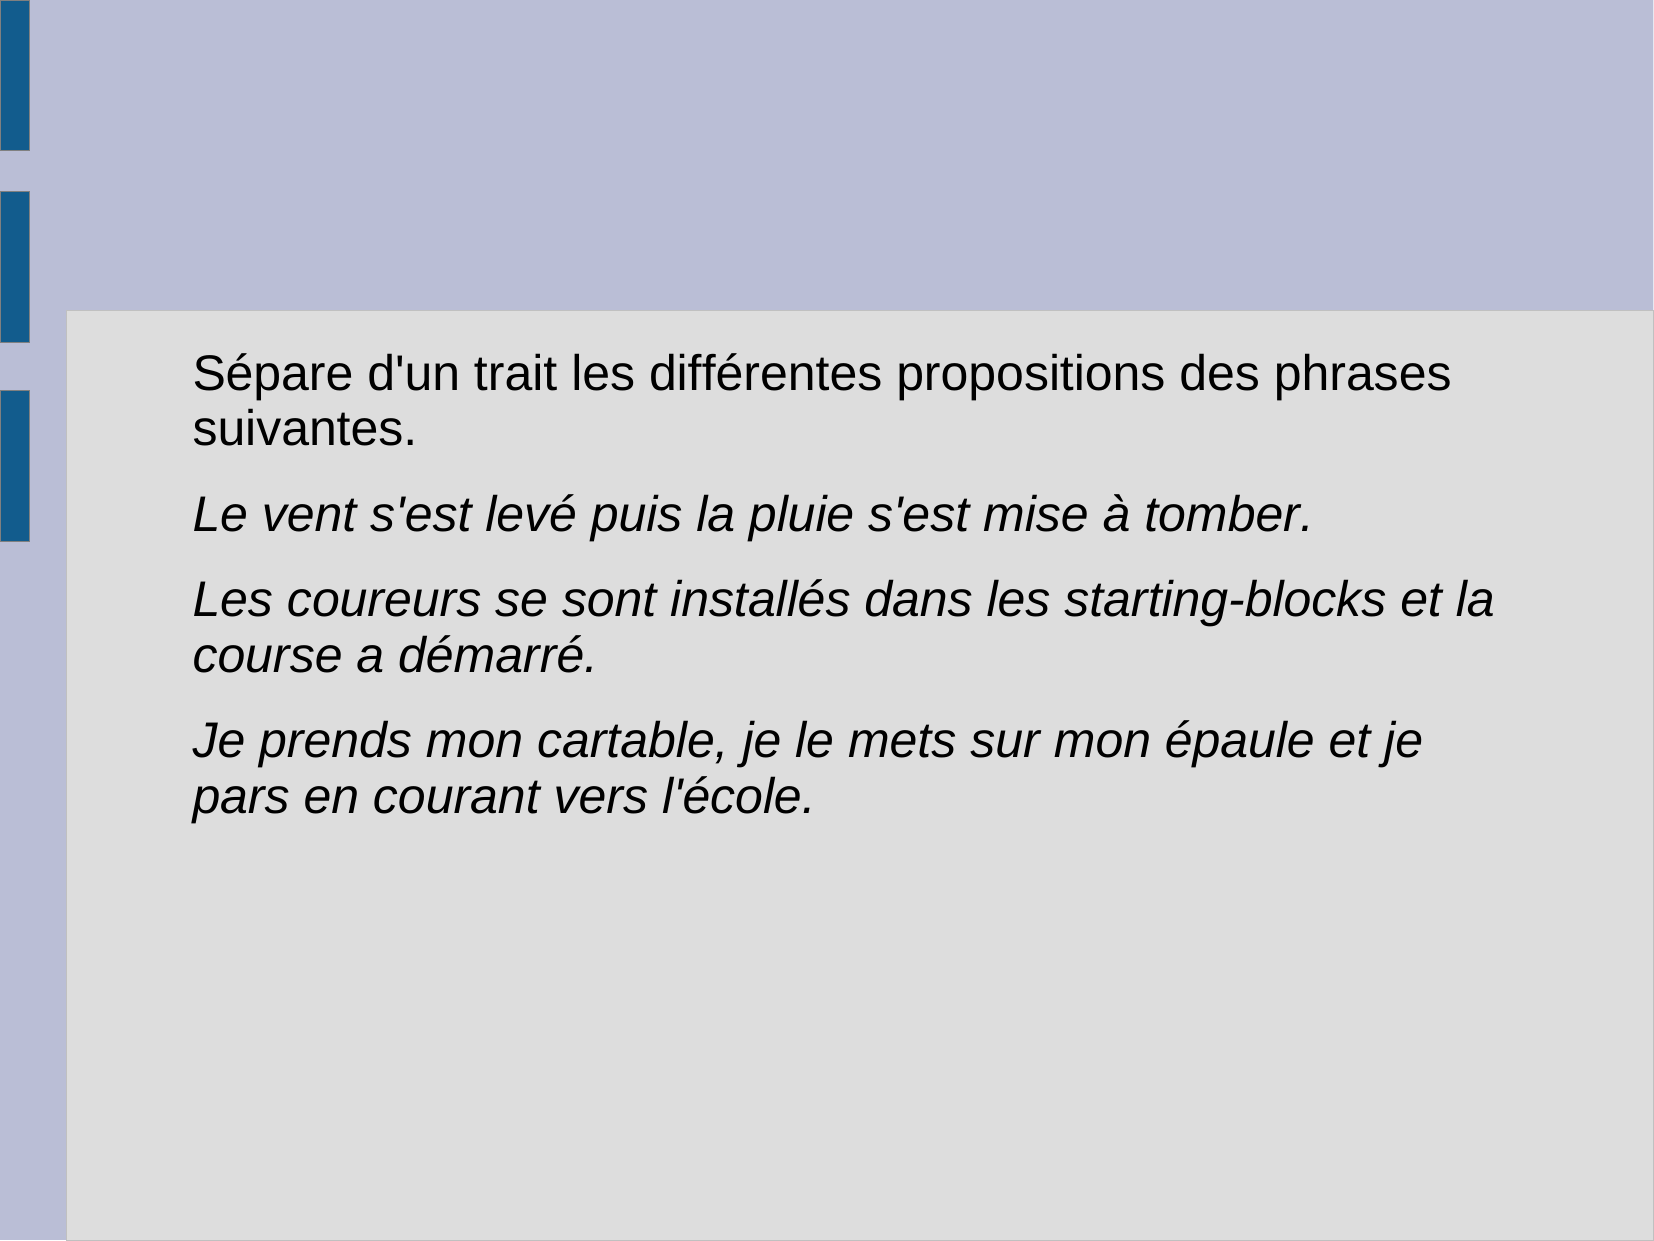

# Sépare d'un trait les différentes propositions des phrases suivantes.
Le vent s'est levé puis la pluie s'est mise à tomber.
Les coureurs se sont installés dans les starting-blocks et la course a démarré.
Je prends mon cartable, je le mets sur mon épaule et je pars en courant vers l'école.